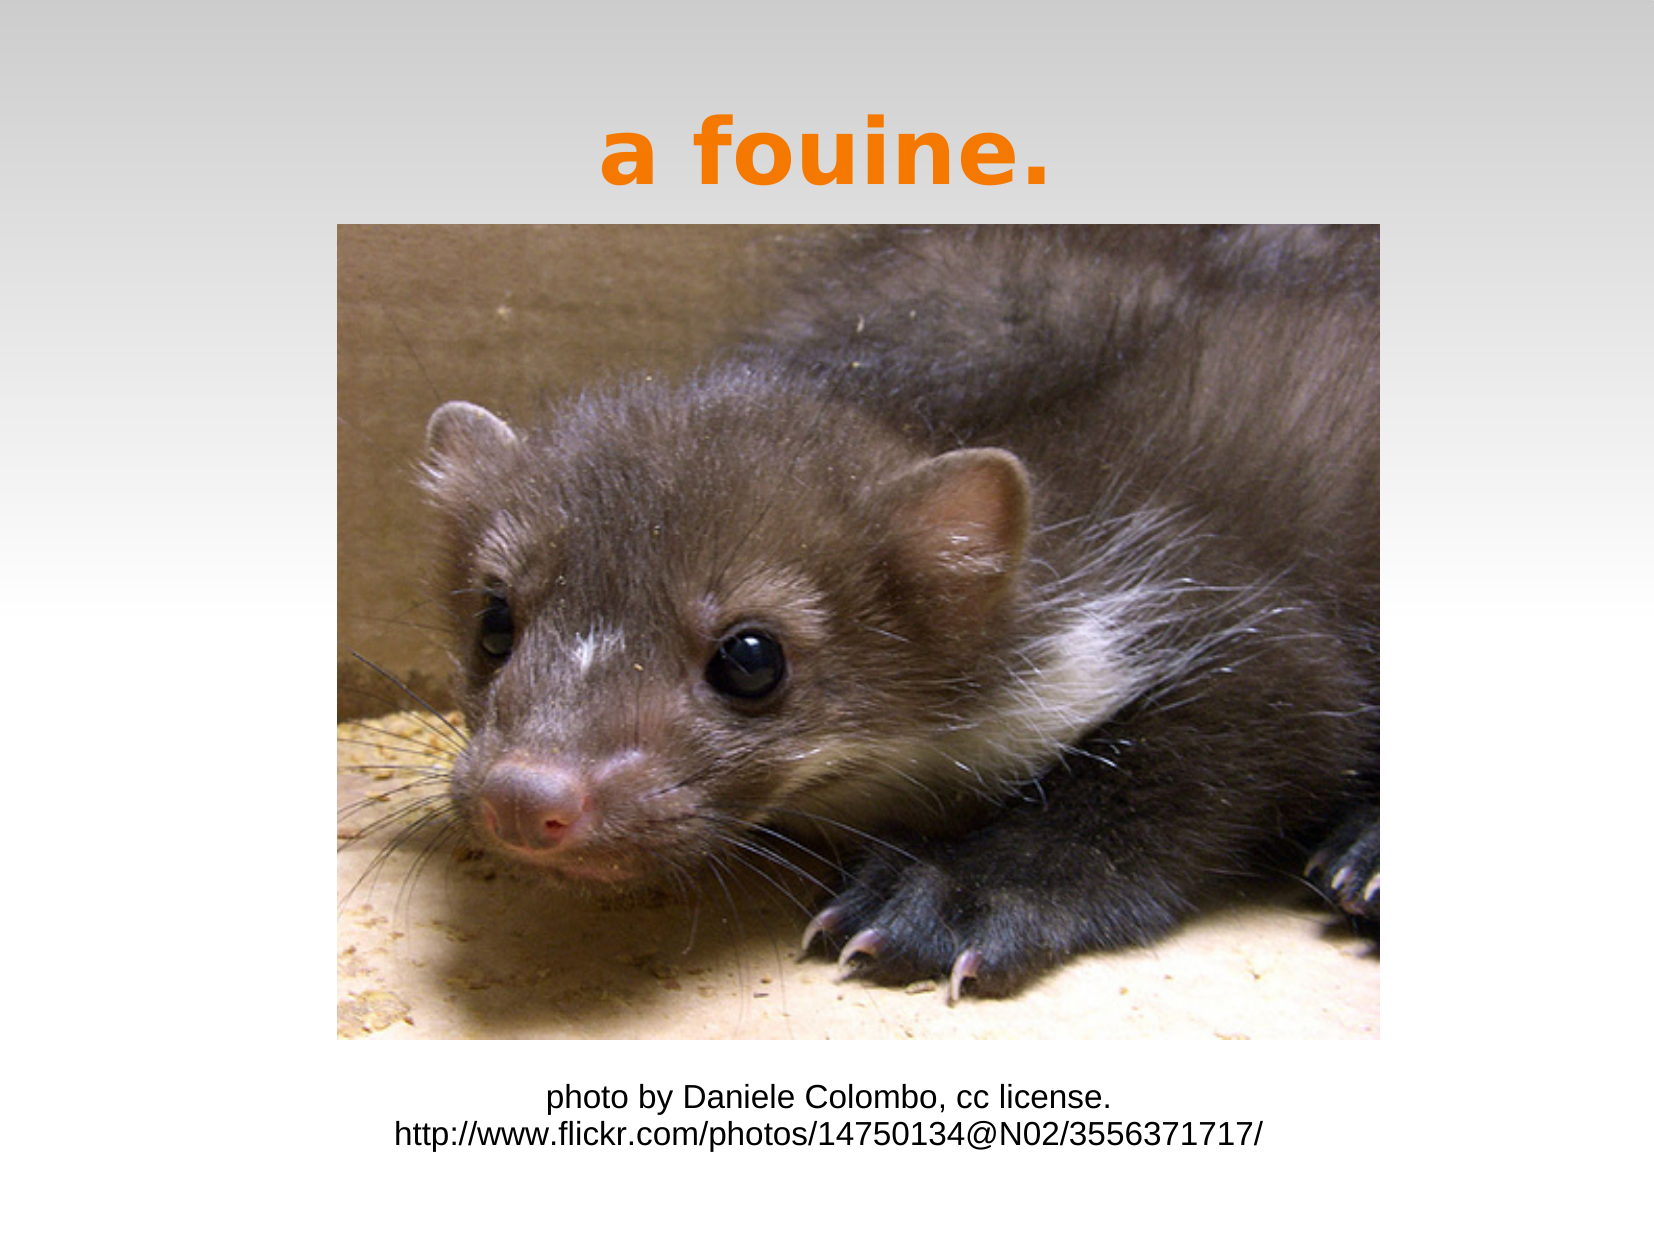

# a fouine.
photo by Daniele Colombo, cc license.
http://www.flickr.com/photos/14750134@N02/3556371717/